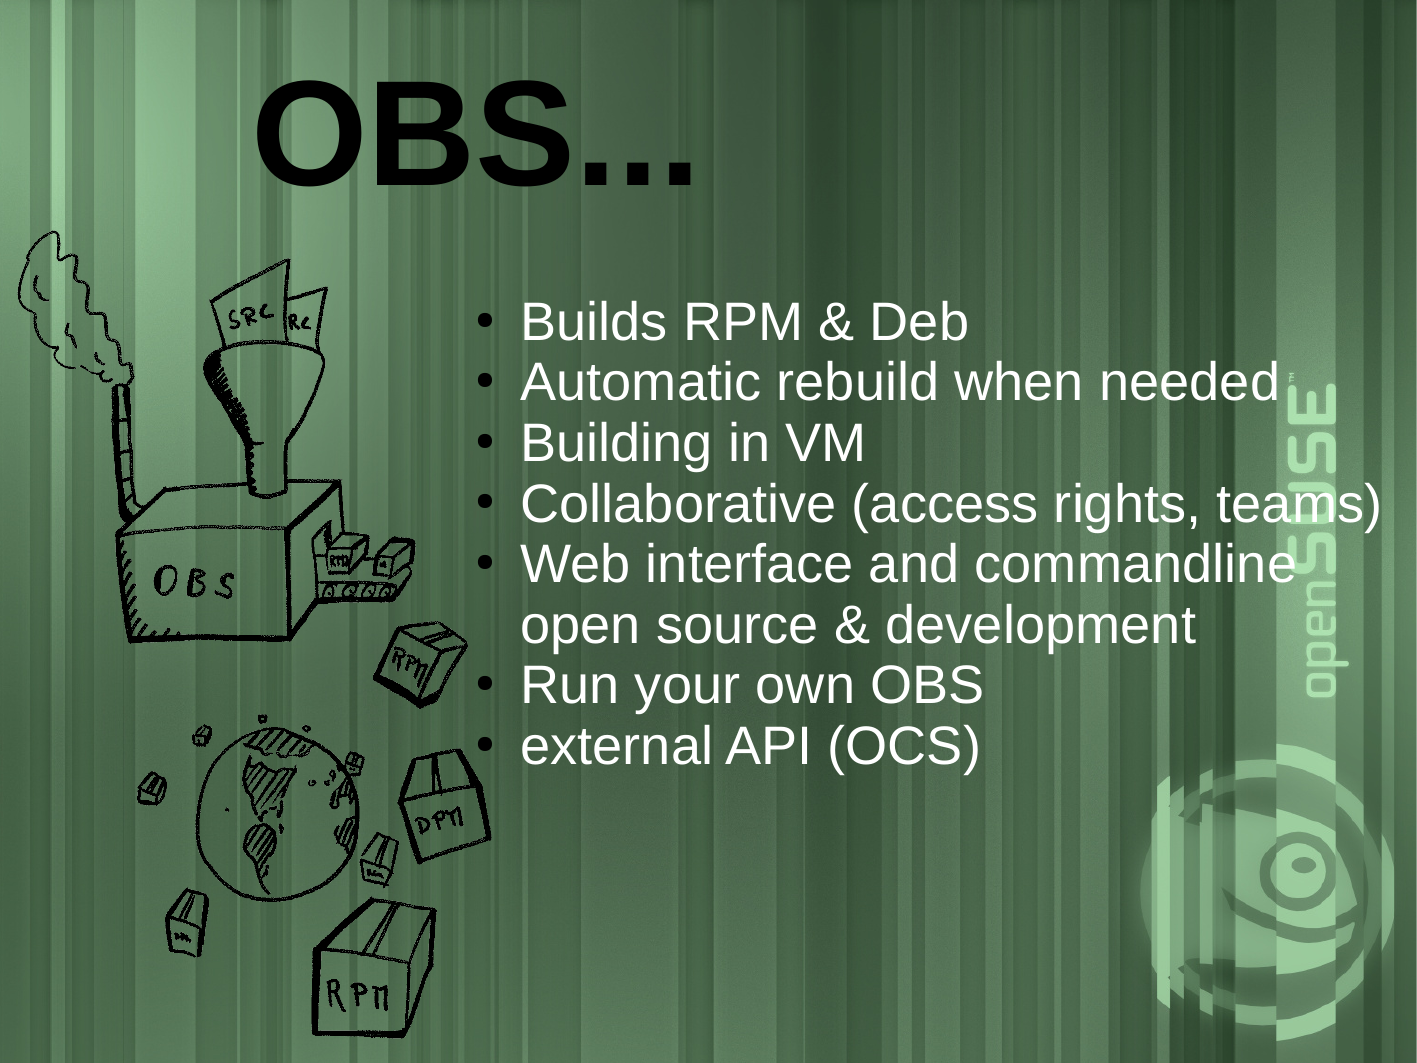

OBS...
Builds RPM & Deb
Automatic rebuild when needed
Building in VM
Collaborative (access rights, teams)
Web interface and commandline
open source & development
Run your own OBS
external API (OCS)